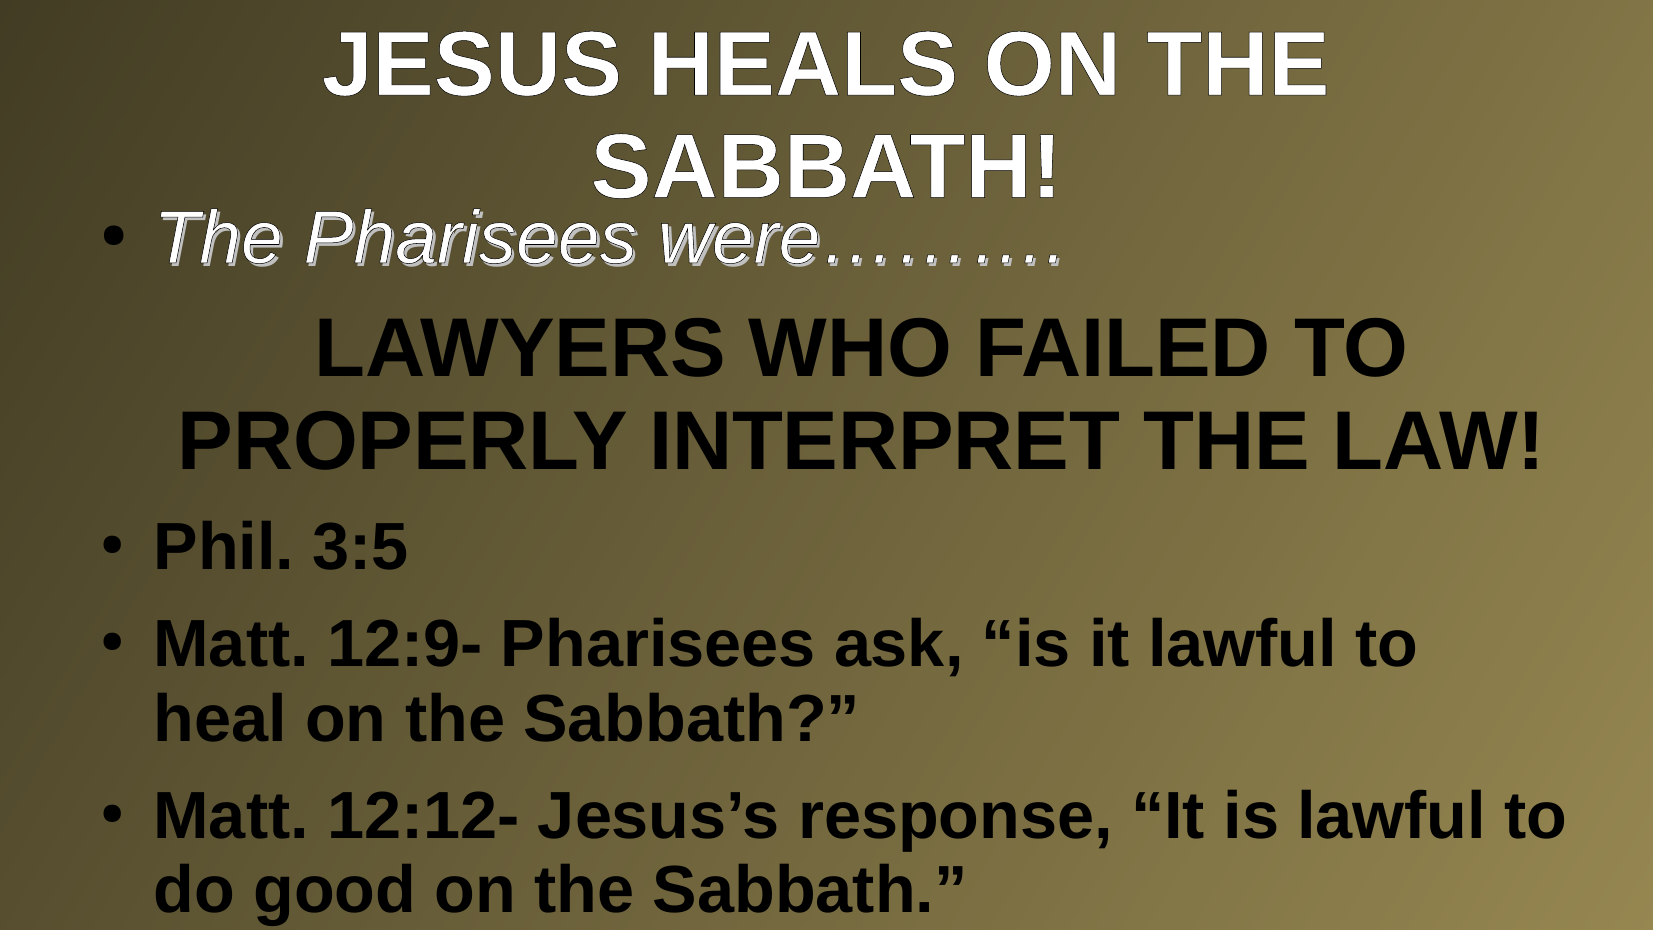

# JESUS HEALS ON THE SABBATH!
The Pharisees were……….
LAWYERS WHO FAILED TO PROPERLY INTERPRET THE LAW!
Phil. 3:5
Matt. 12:9- Pharisees ask, “is it lawful to heal on the Sabbath?”
Matt. 12:12- Jesus’s response, “It is lawful to do good on the Sabbath.”